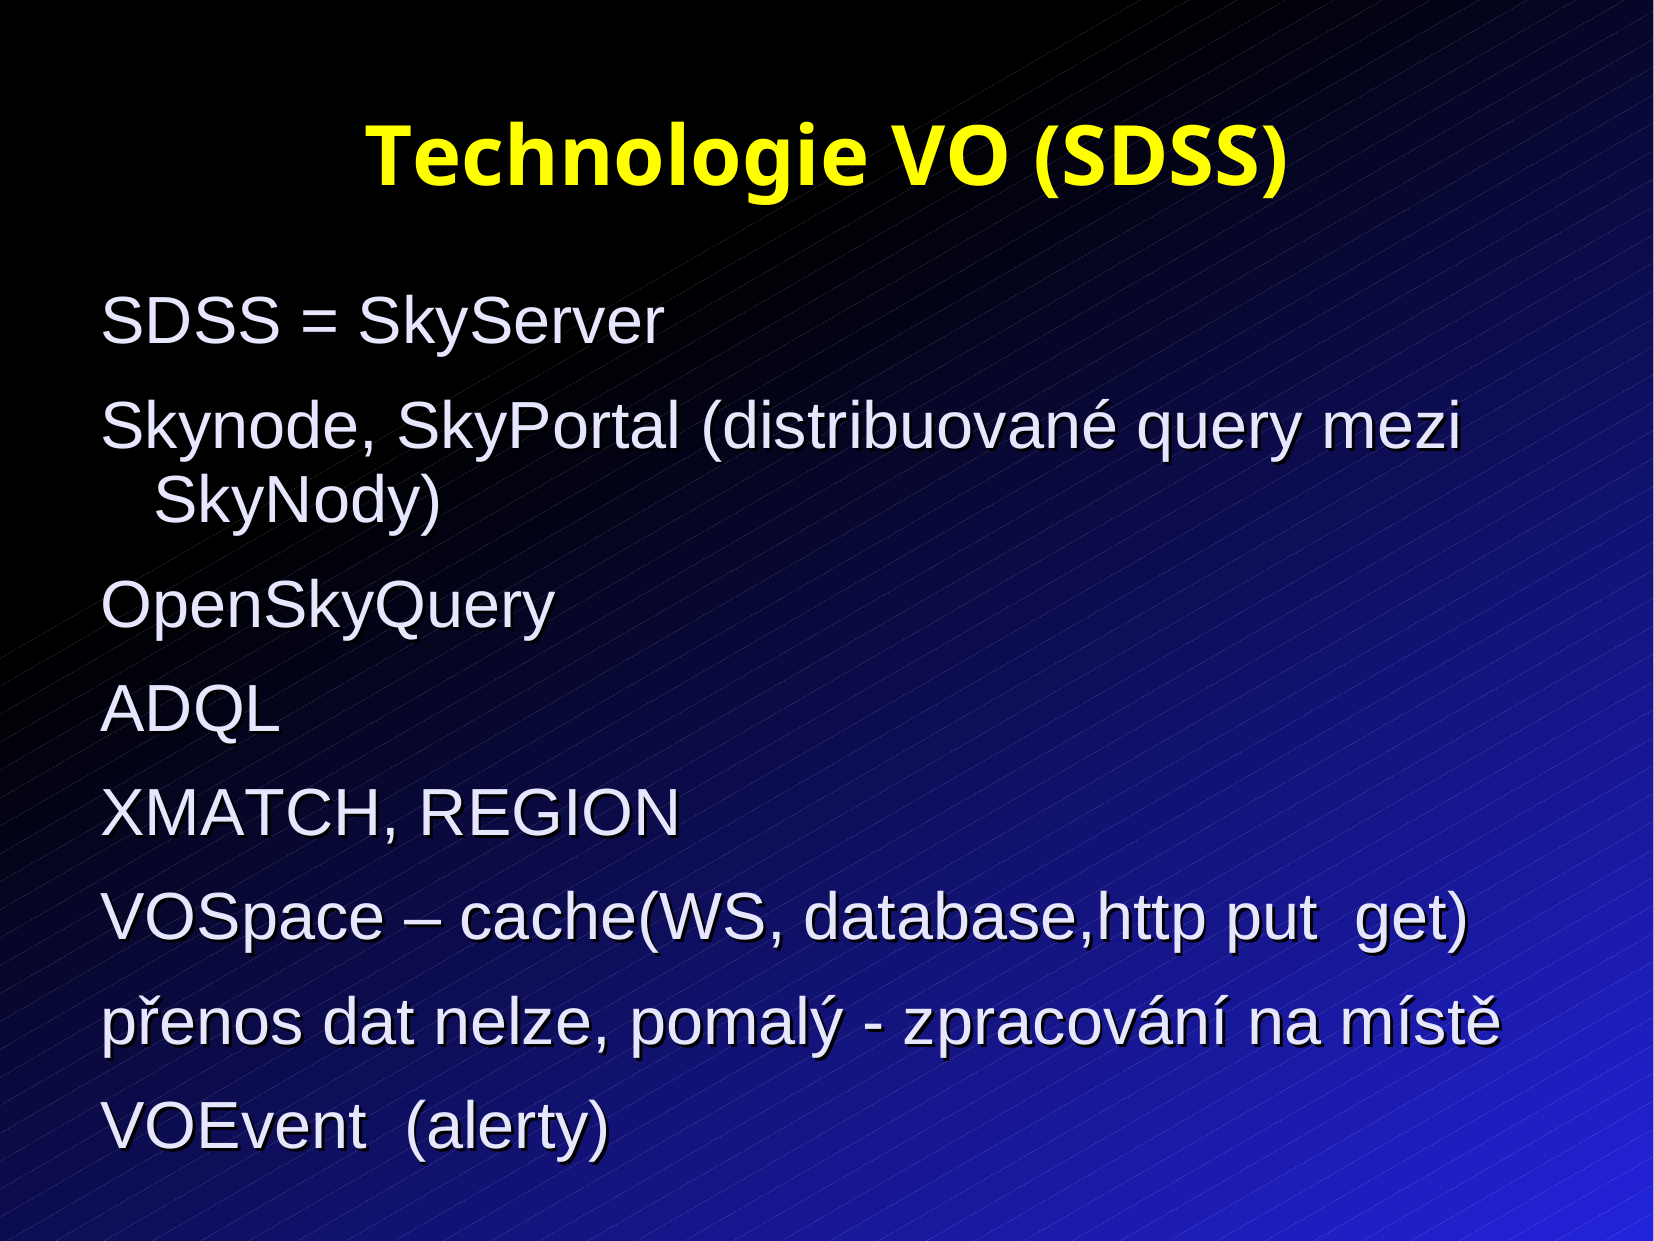

# Technologie VO (SDSS)
SDSS = SkyServer
Skynode, SkyPortal (distribuované query mezi SkyNody)
OpenSkyQuery
ADQL
XMATCH, REGION
VOSpace – cache(WS, database,http put get)
přenos dat nelze, pomalý - zpracování na místě
VOEvent (alerty)